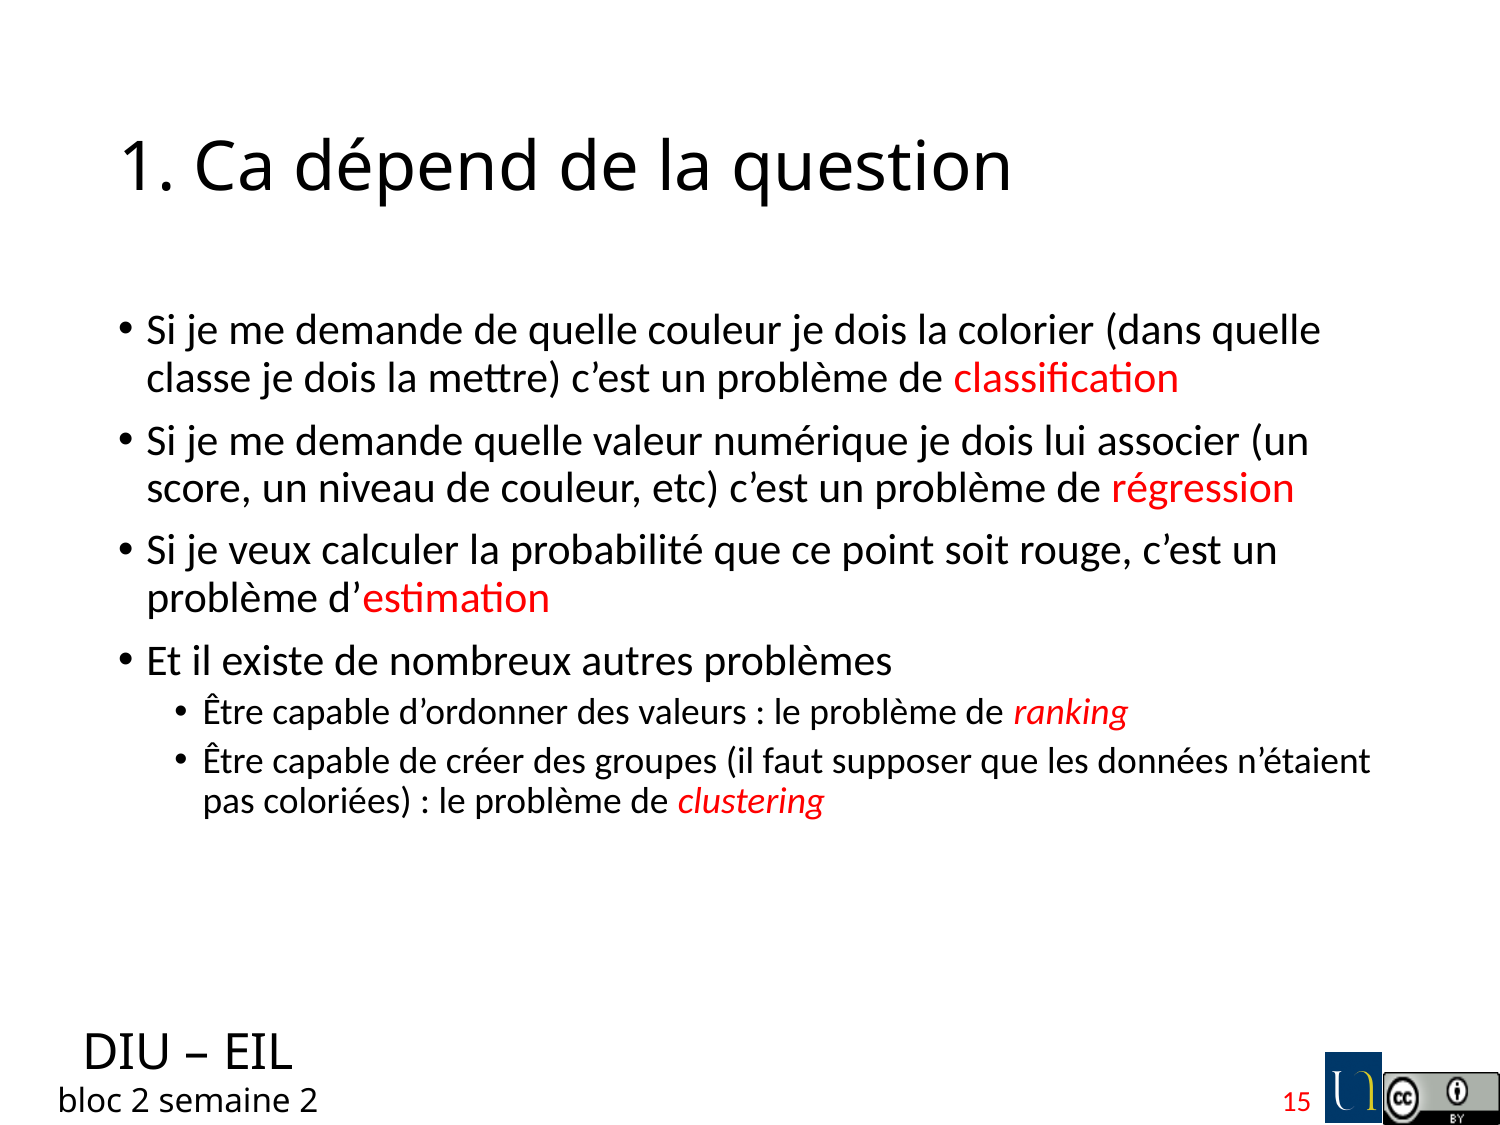

# 1. Ca dépend de la question
Si je me demande de quelle couleur je dois la colorier (dans quelle classe je dois la mettre) c’est un problème de classification
Si je me demande quelle valeur numérique je dois lui associer (un score, un niveau de couleur, etc) c’est un problème de régression
Si je veux calculer la probabilité que ce point soit rouge, c’est un problème d’estimation
Et il existe de nombreux autres problèmes
Être capable d’ordonner des valeurs : le problème de ranking
Être capable de créer des groupes (il faut supposer que les données n’étaient pas coloriées) : le problème de clustering